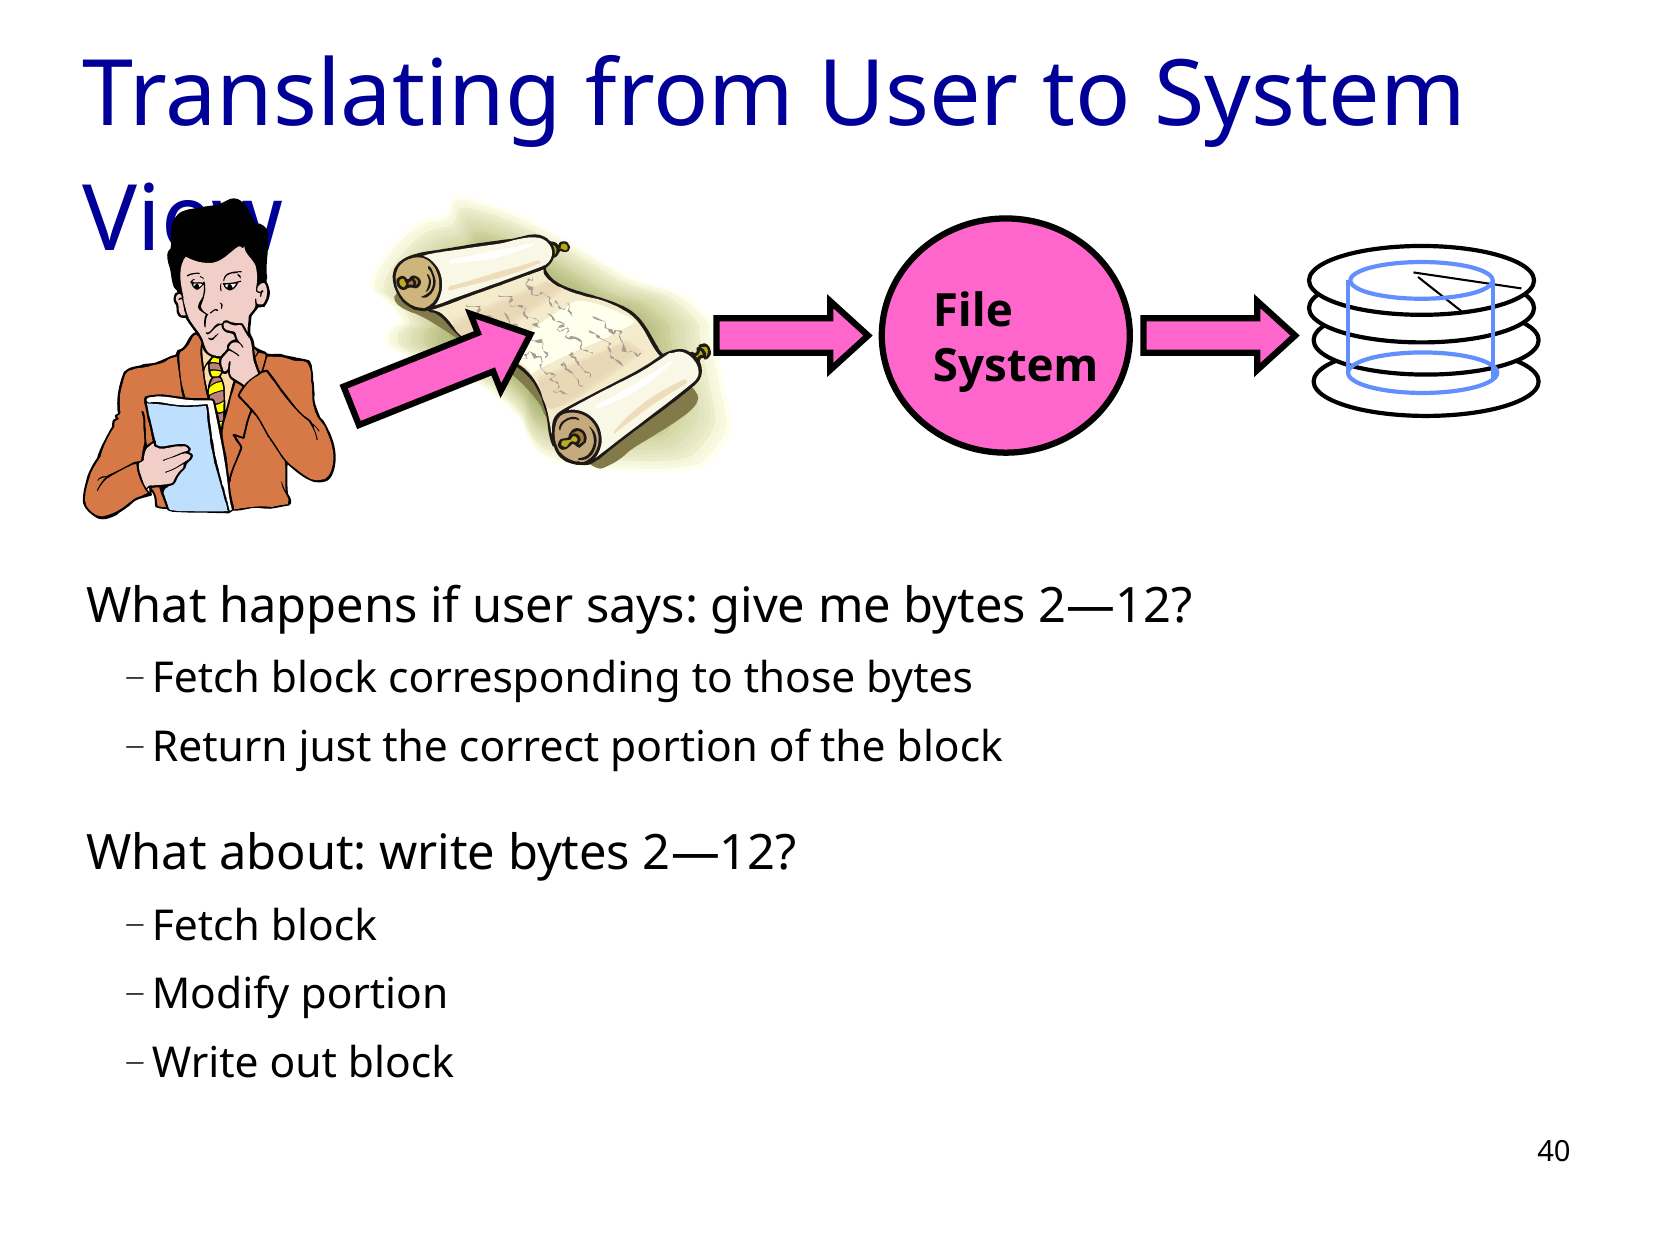

# Translating from User to System View
File
System
What happens if user says: give me bytes 2—12?
Fetch block corresponding to those bytes
Return just the correct portion of the block
What about: write bytes 2—12?
Fetch block
Modify portion
Write out block
40